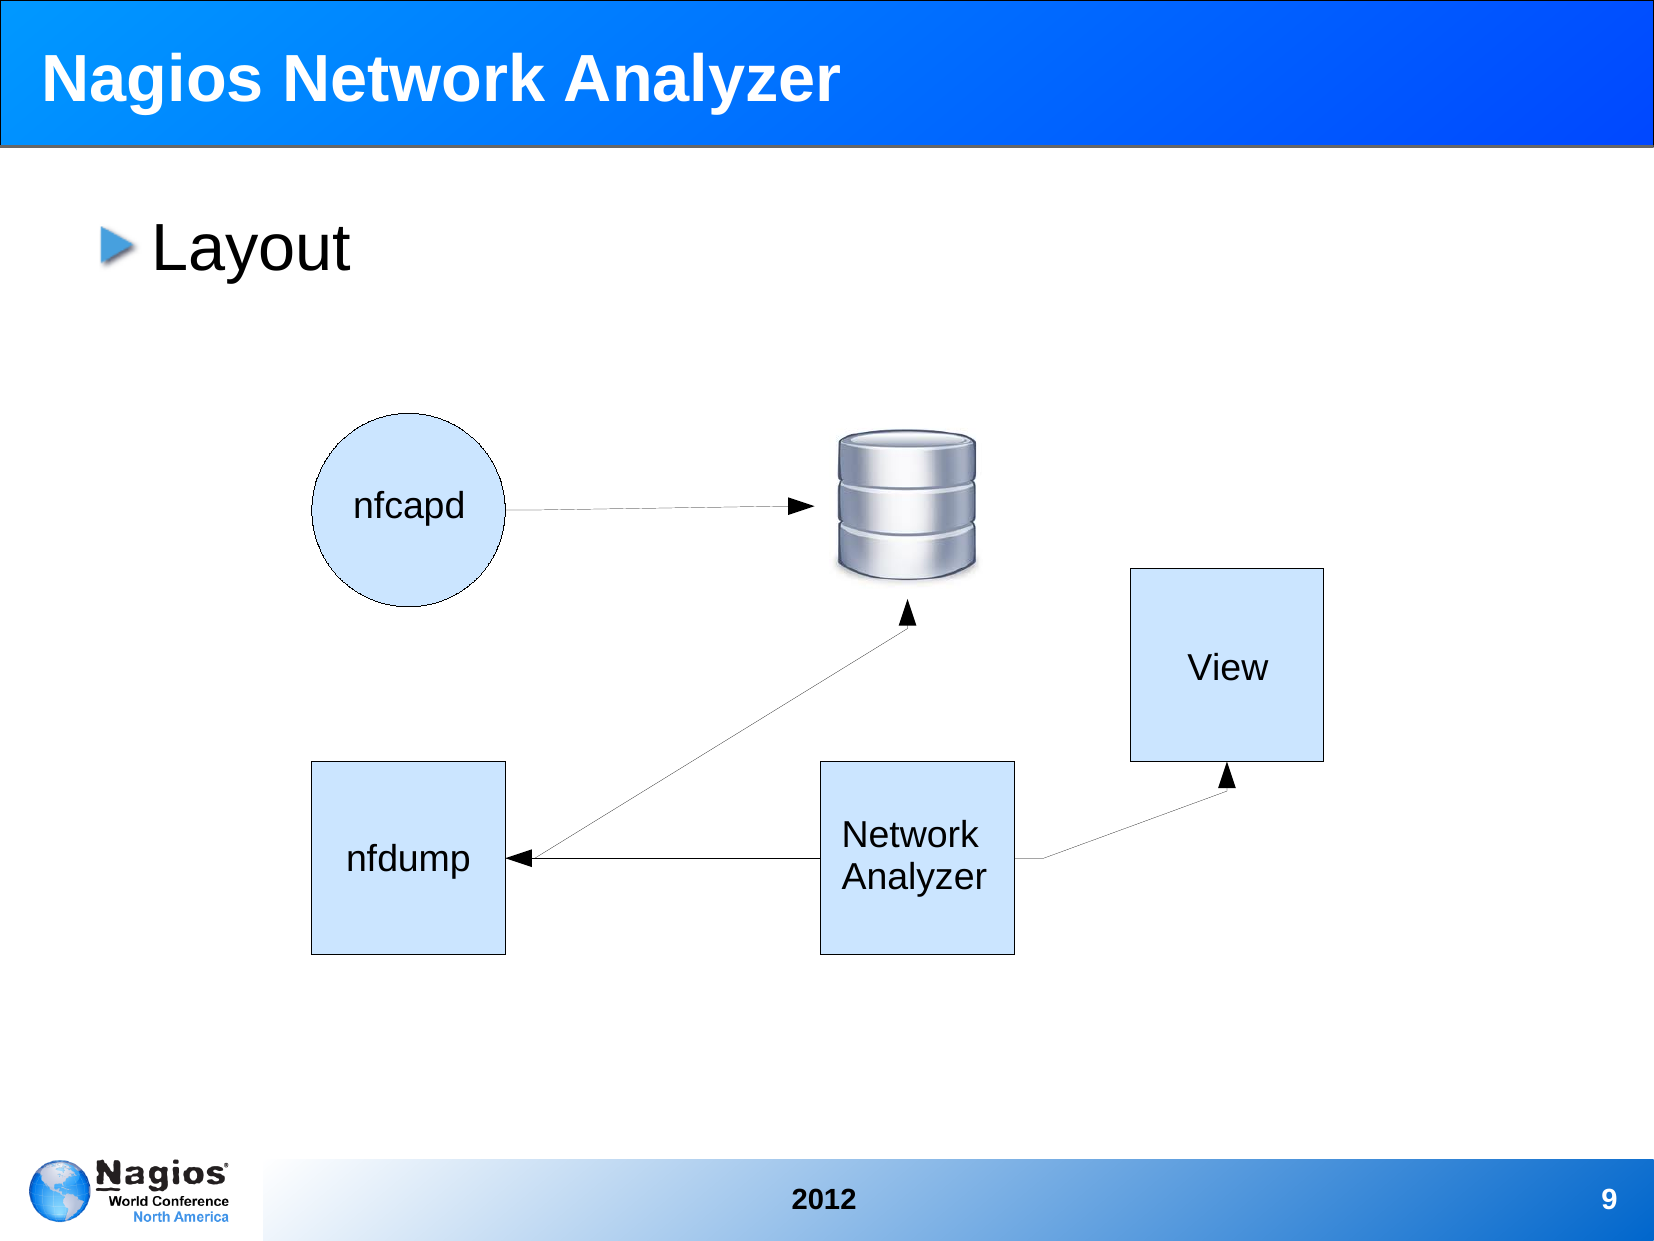

# Nagios Network Analyzer
Layout
nfcapd
View
nfdump
Network
Analyzer
2011
9